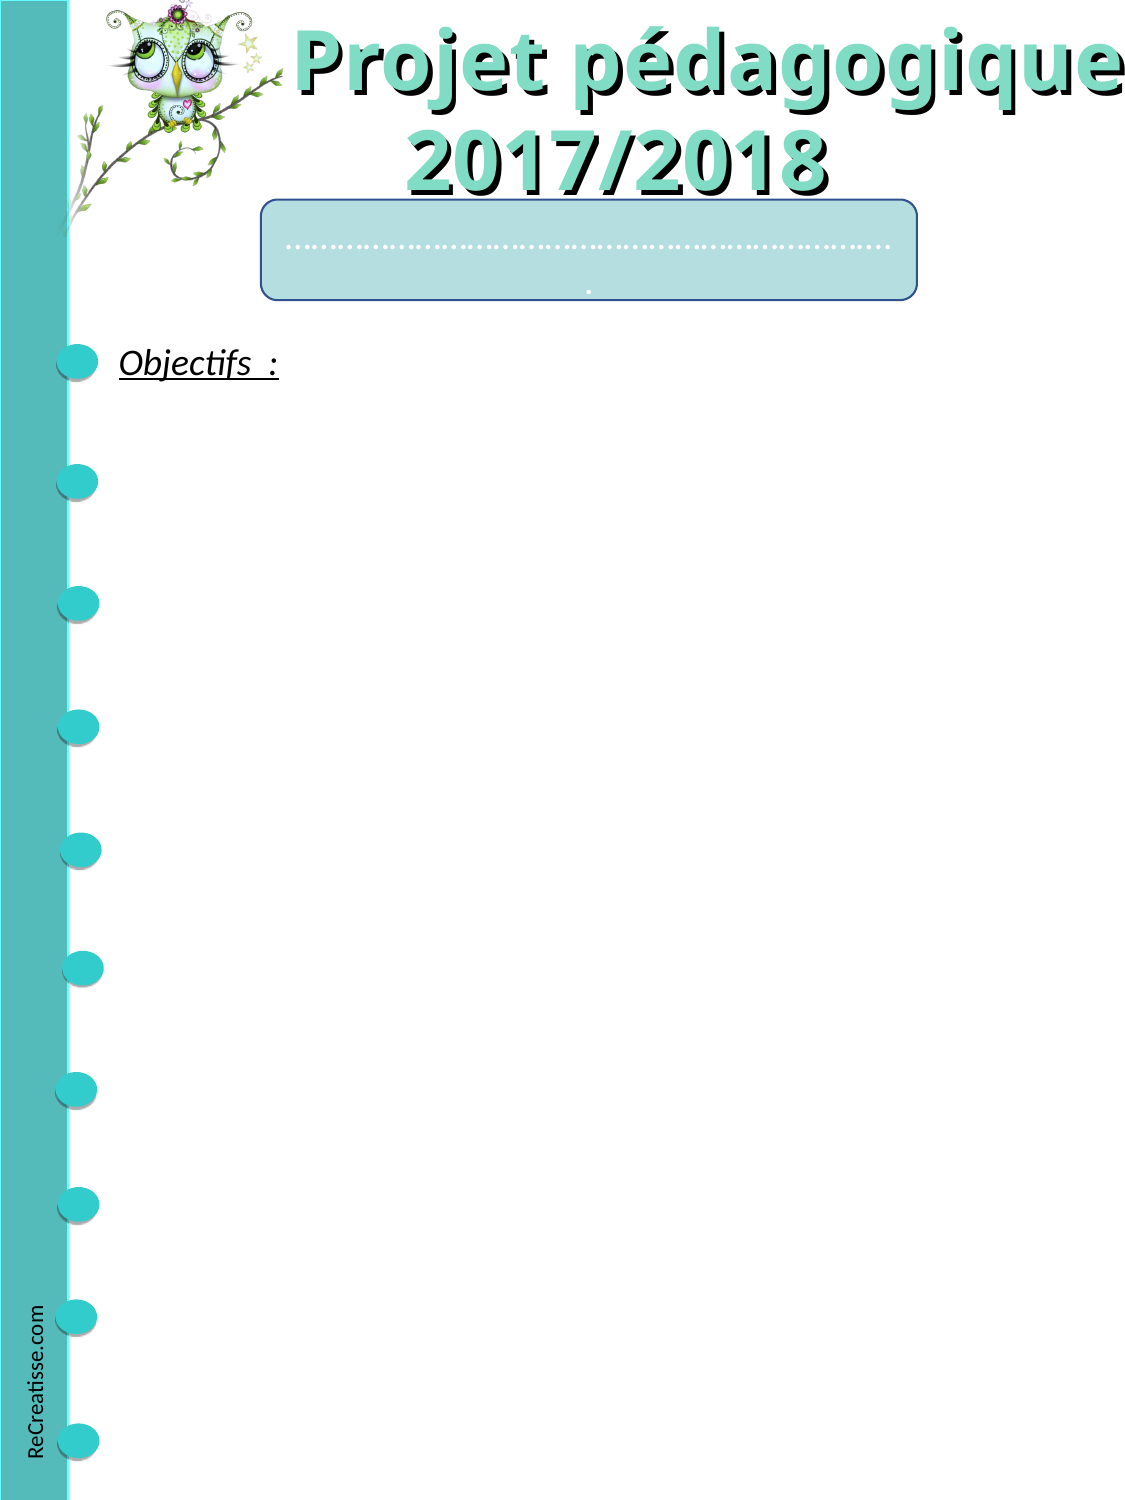

Projet pédagogique
 2017/2018
……………………………………………………………..
Objectifs :
ReCreatisse.com